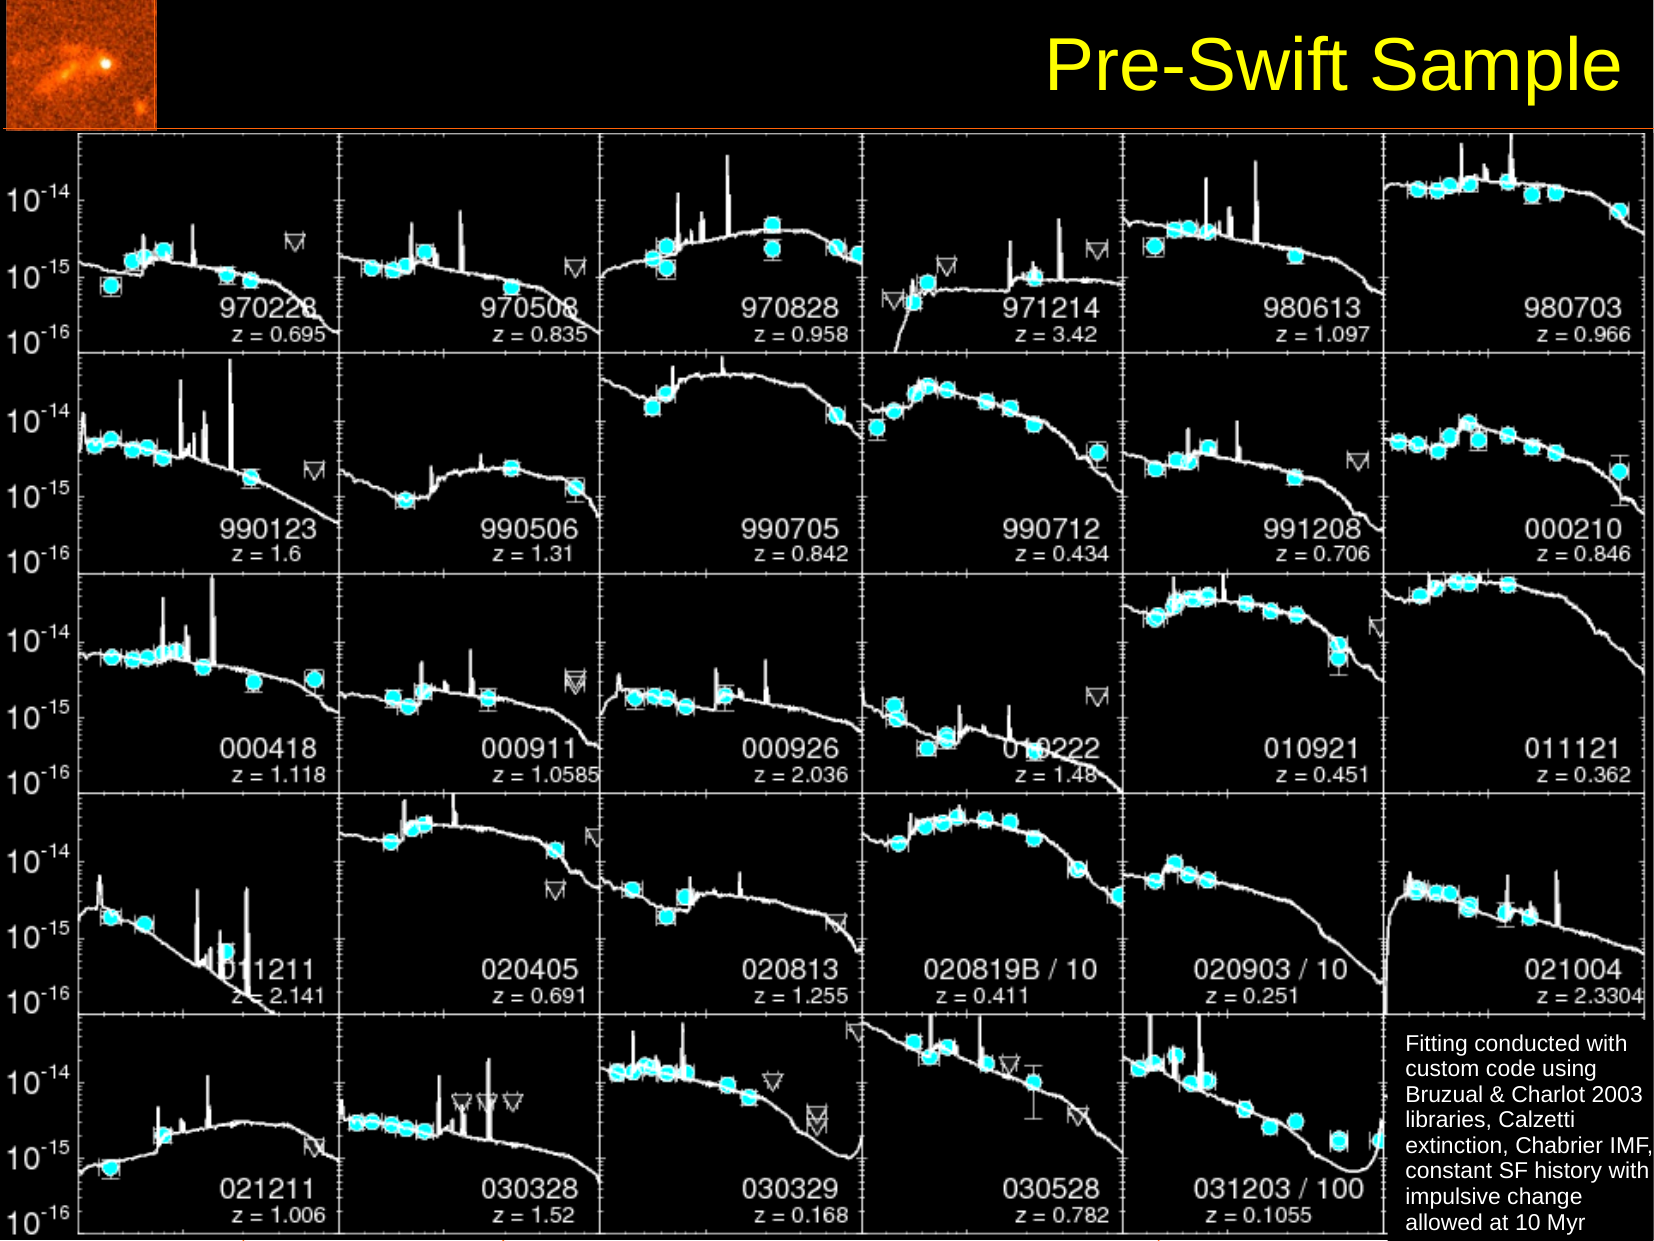

# Pre-Swift Sample
Fitting conducted with custom code using Bruzual & Charlot 2003 libraries, Calzetti extinction, Chabrier IMF, constant SF history with impulsive change allowed at 10 Myr
2014-02-06
30